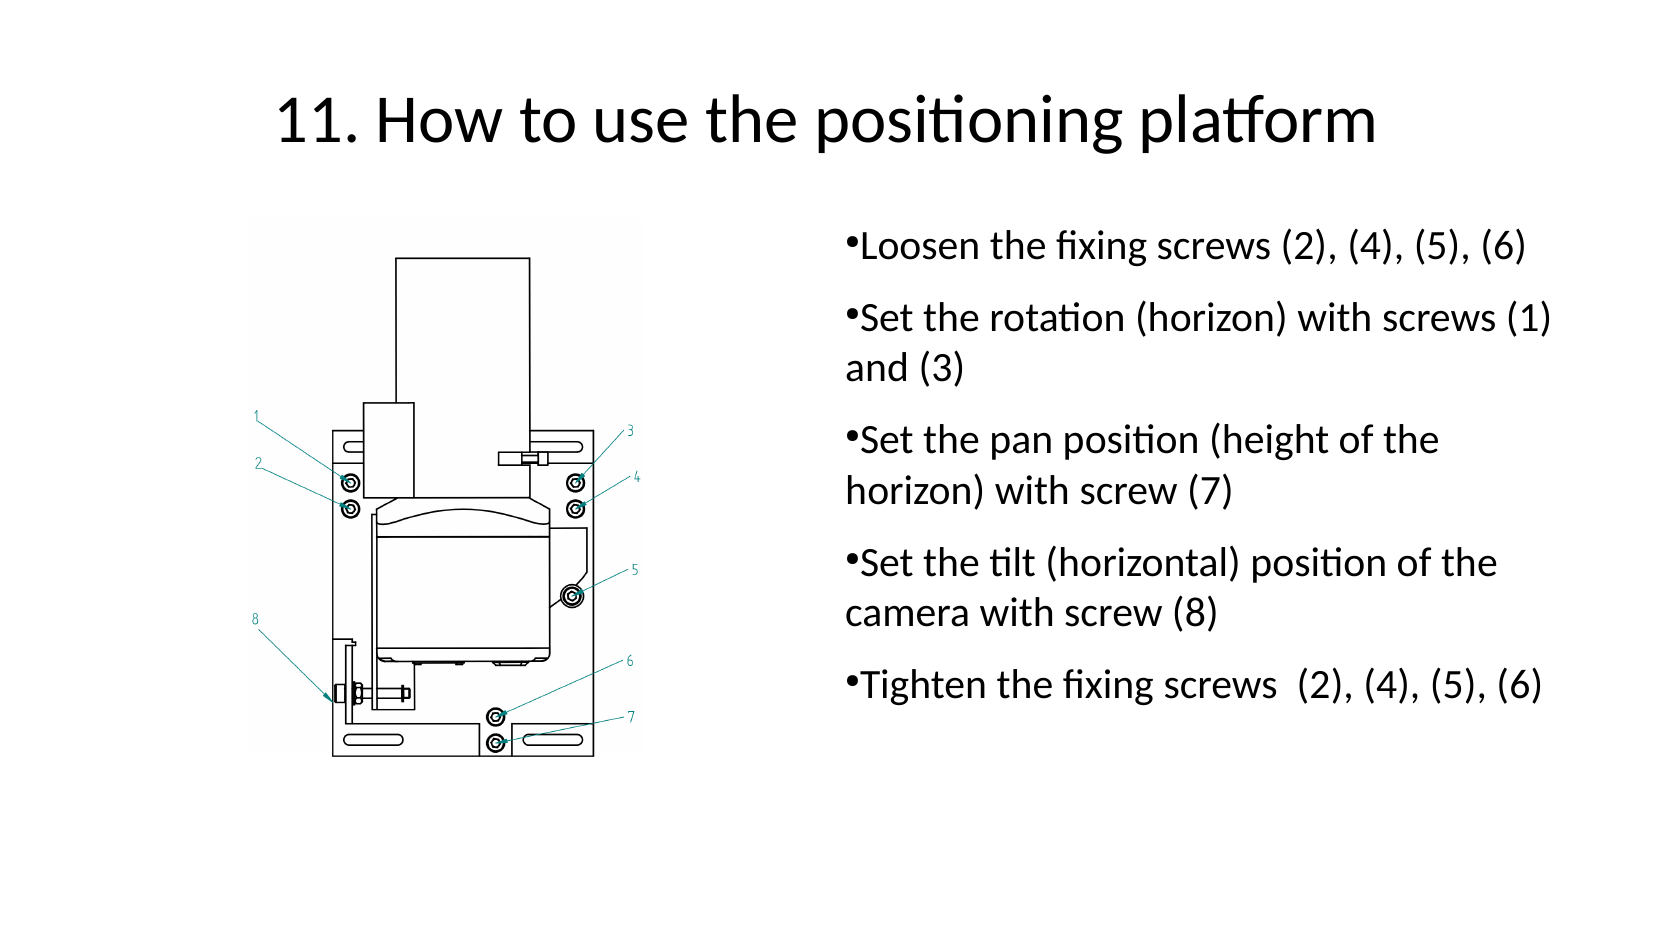

# 11. How to use the positioning platform
Loosen the fixing screws (2), (4), (5), (6)
Set the rotation (horizon) with screws (1) and (3)
Set the pan position (height of the horizon) with screw (7)
Set the tilt (horizontal) position of the camera with screw (8)
Tighten the fixing screws (2), (4), (5), (6)